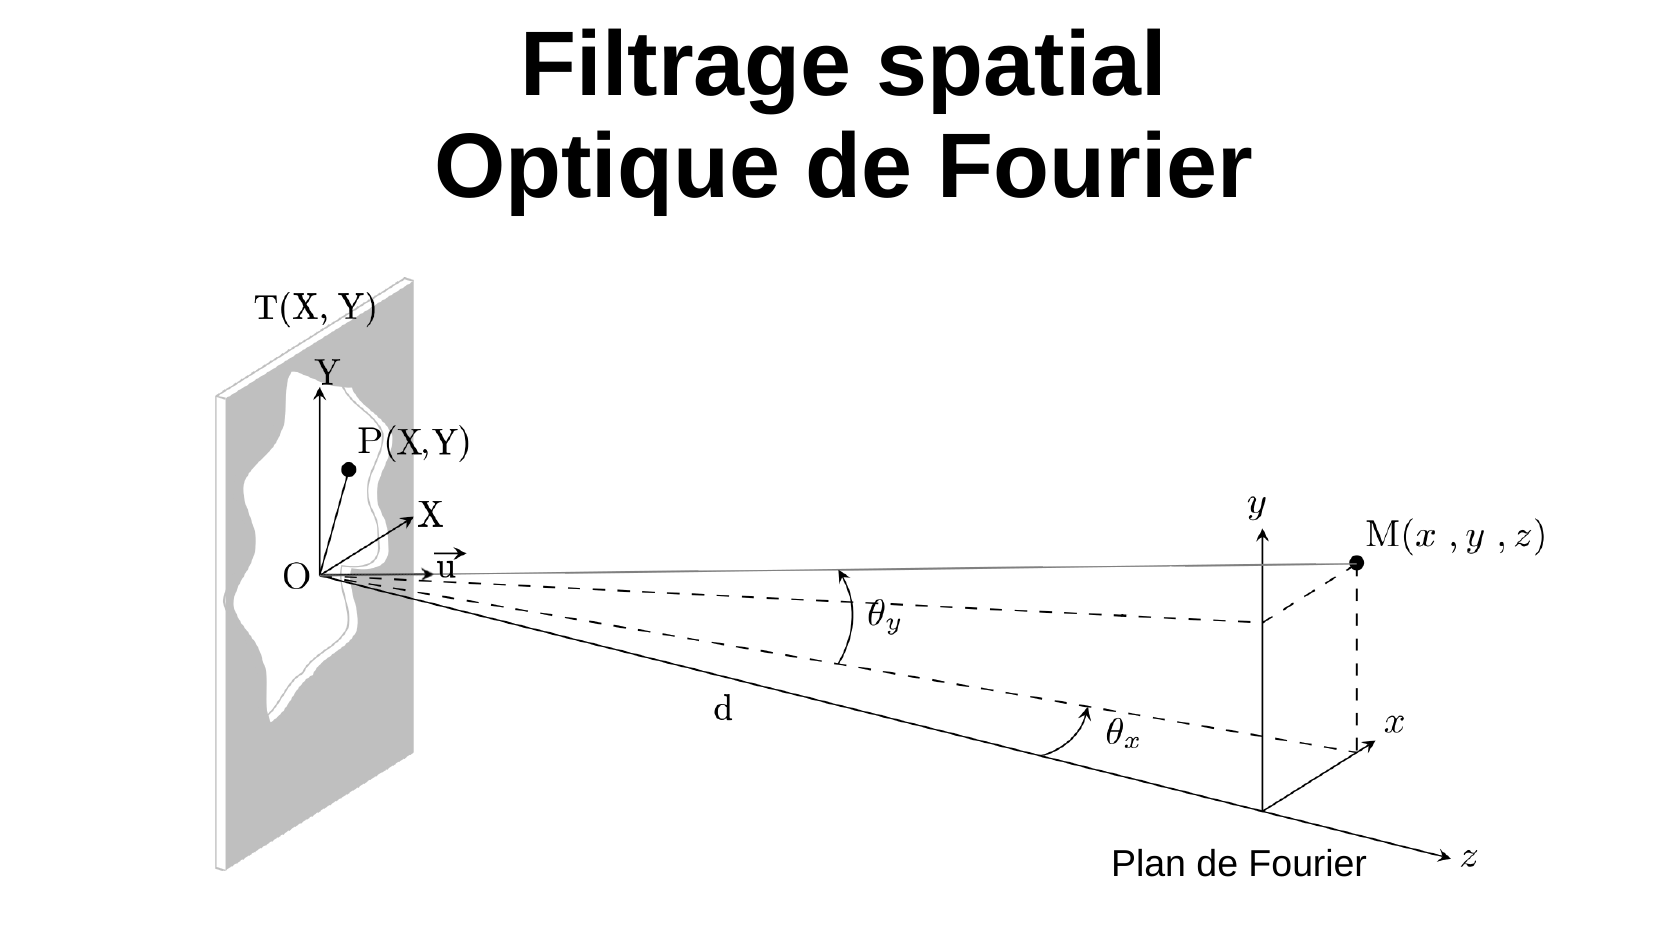

# Filtrage spatial Optique de Fourier
Plan de Fourier